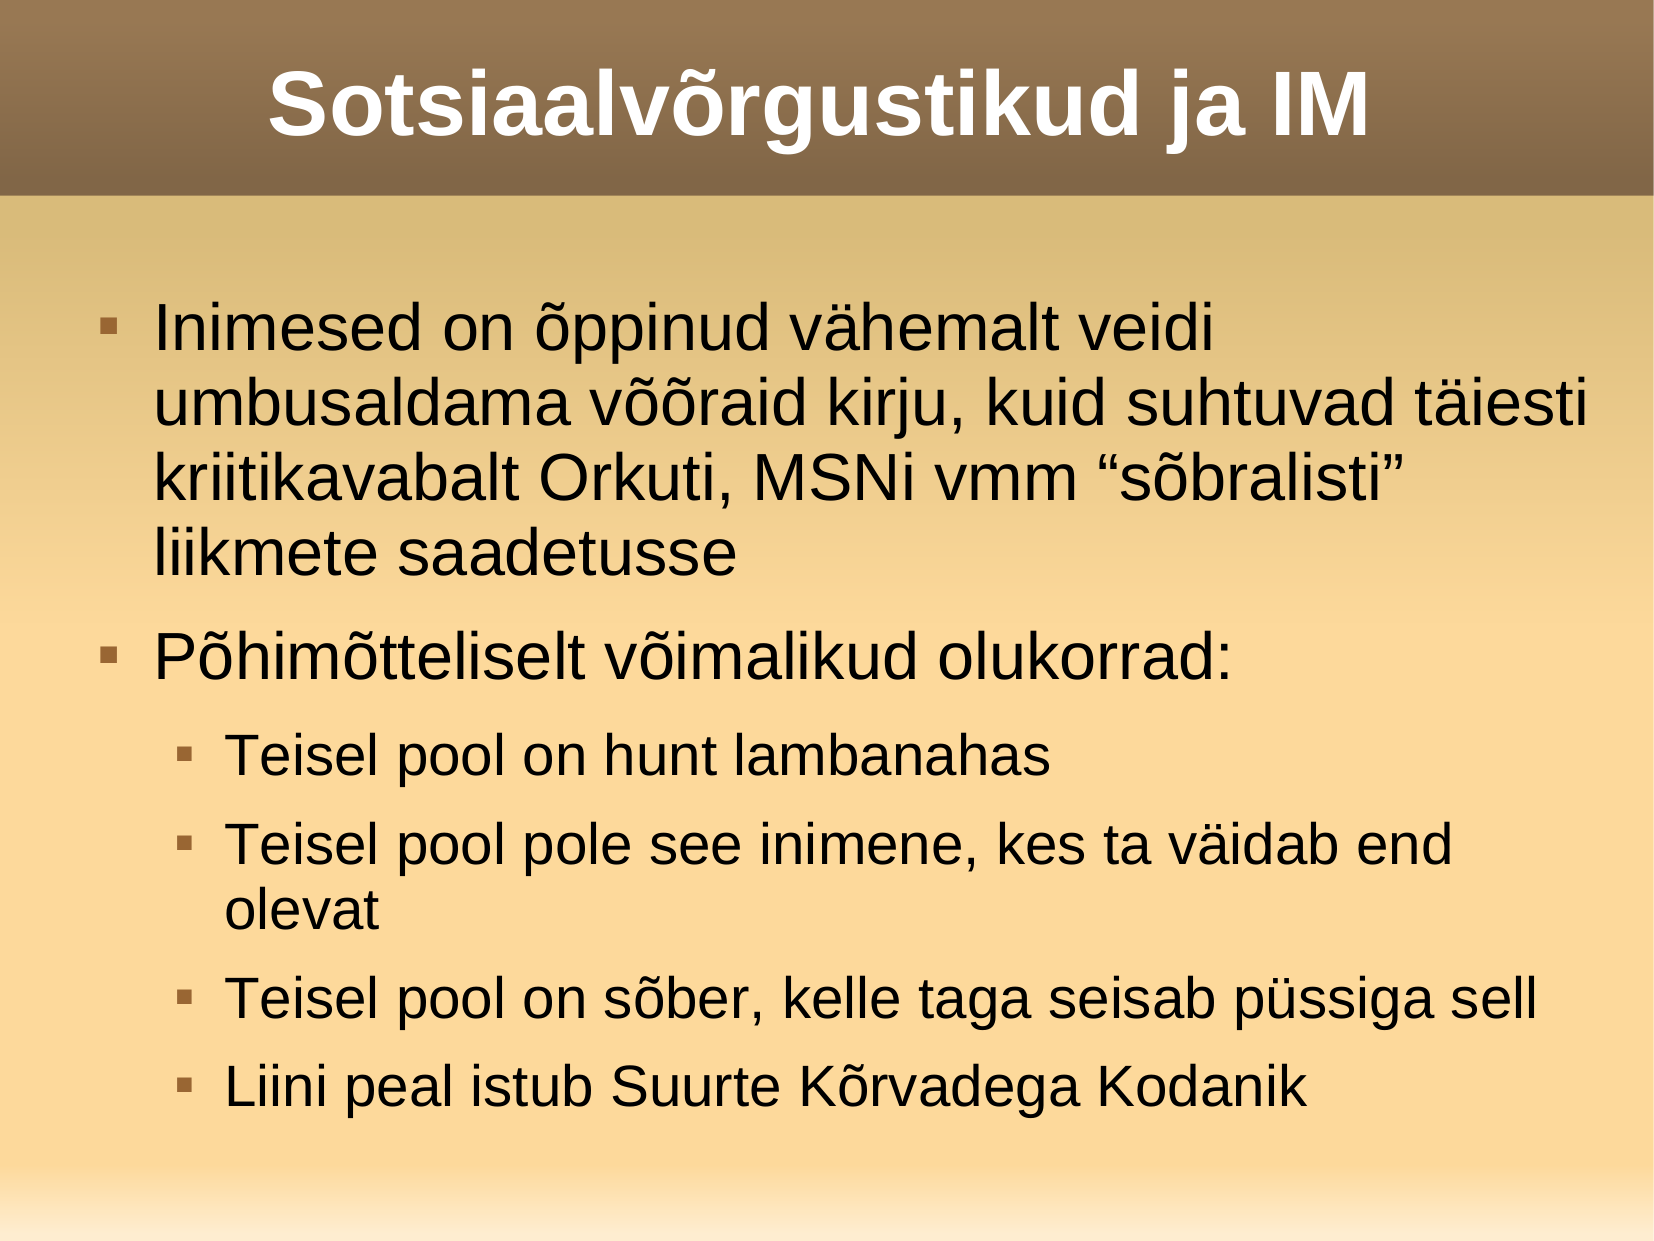

# Sotsiaalvõrgustikud ja IM
Inimesed on õppinud vähemalt veidi umbusaldama võõraid kirju, kuid suhtuvad täiesti kriitikavabalt Orkuti, MSNi vmm “sõbralisti” liikmete saadetusse
Põhimõtteliselt võimalikud olukorrad:
Teisel pool on hunt lambanahas
Teisel pool pole see inimene, kes ta väidab end olevat
Teisel pool on sõber, kelle taga seisab püssiga sell
Liini peal istub Suurte Kõrvadega Kodanik